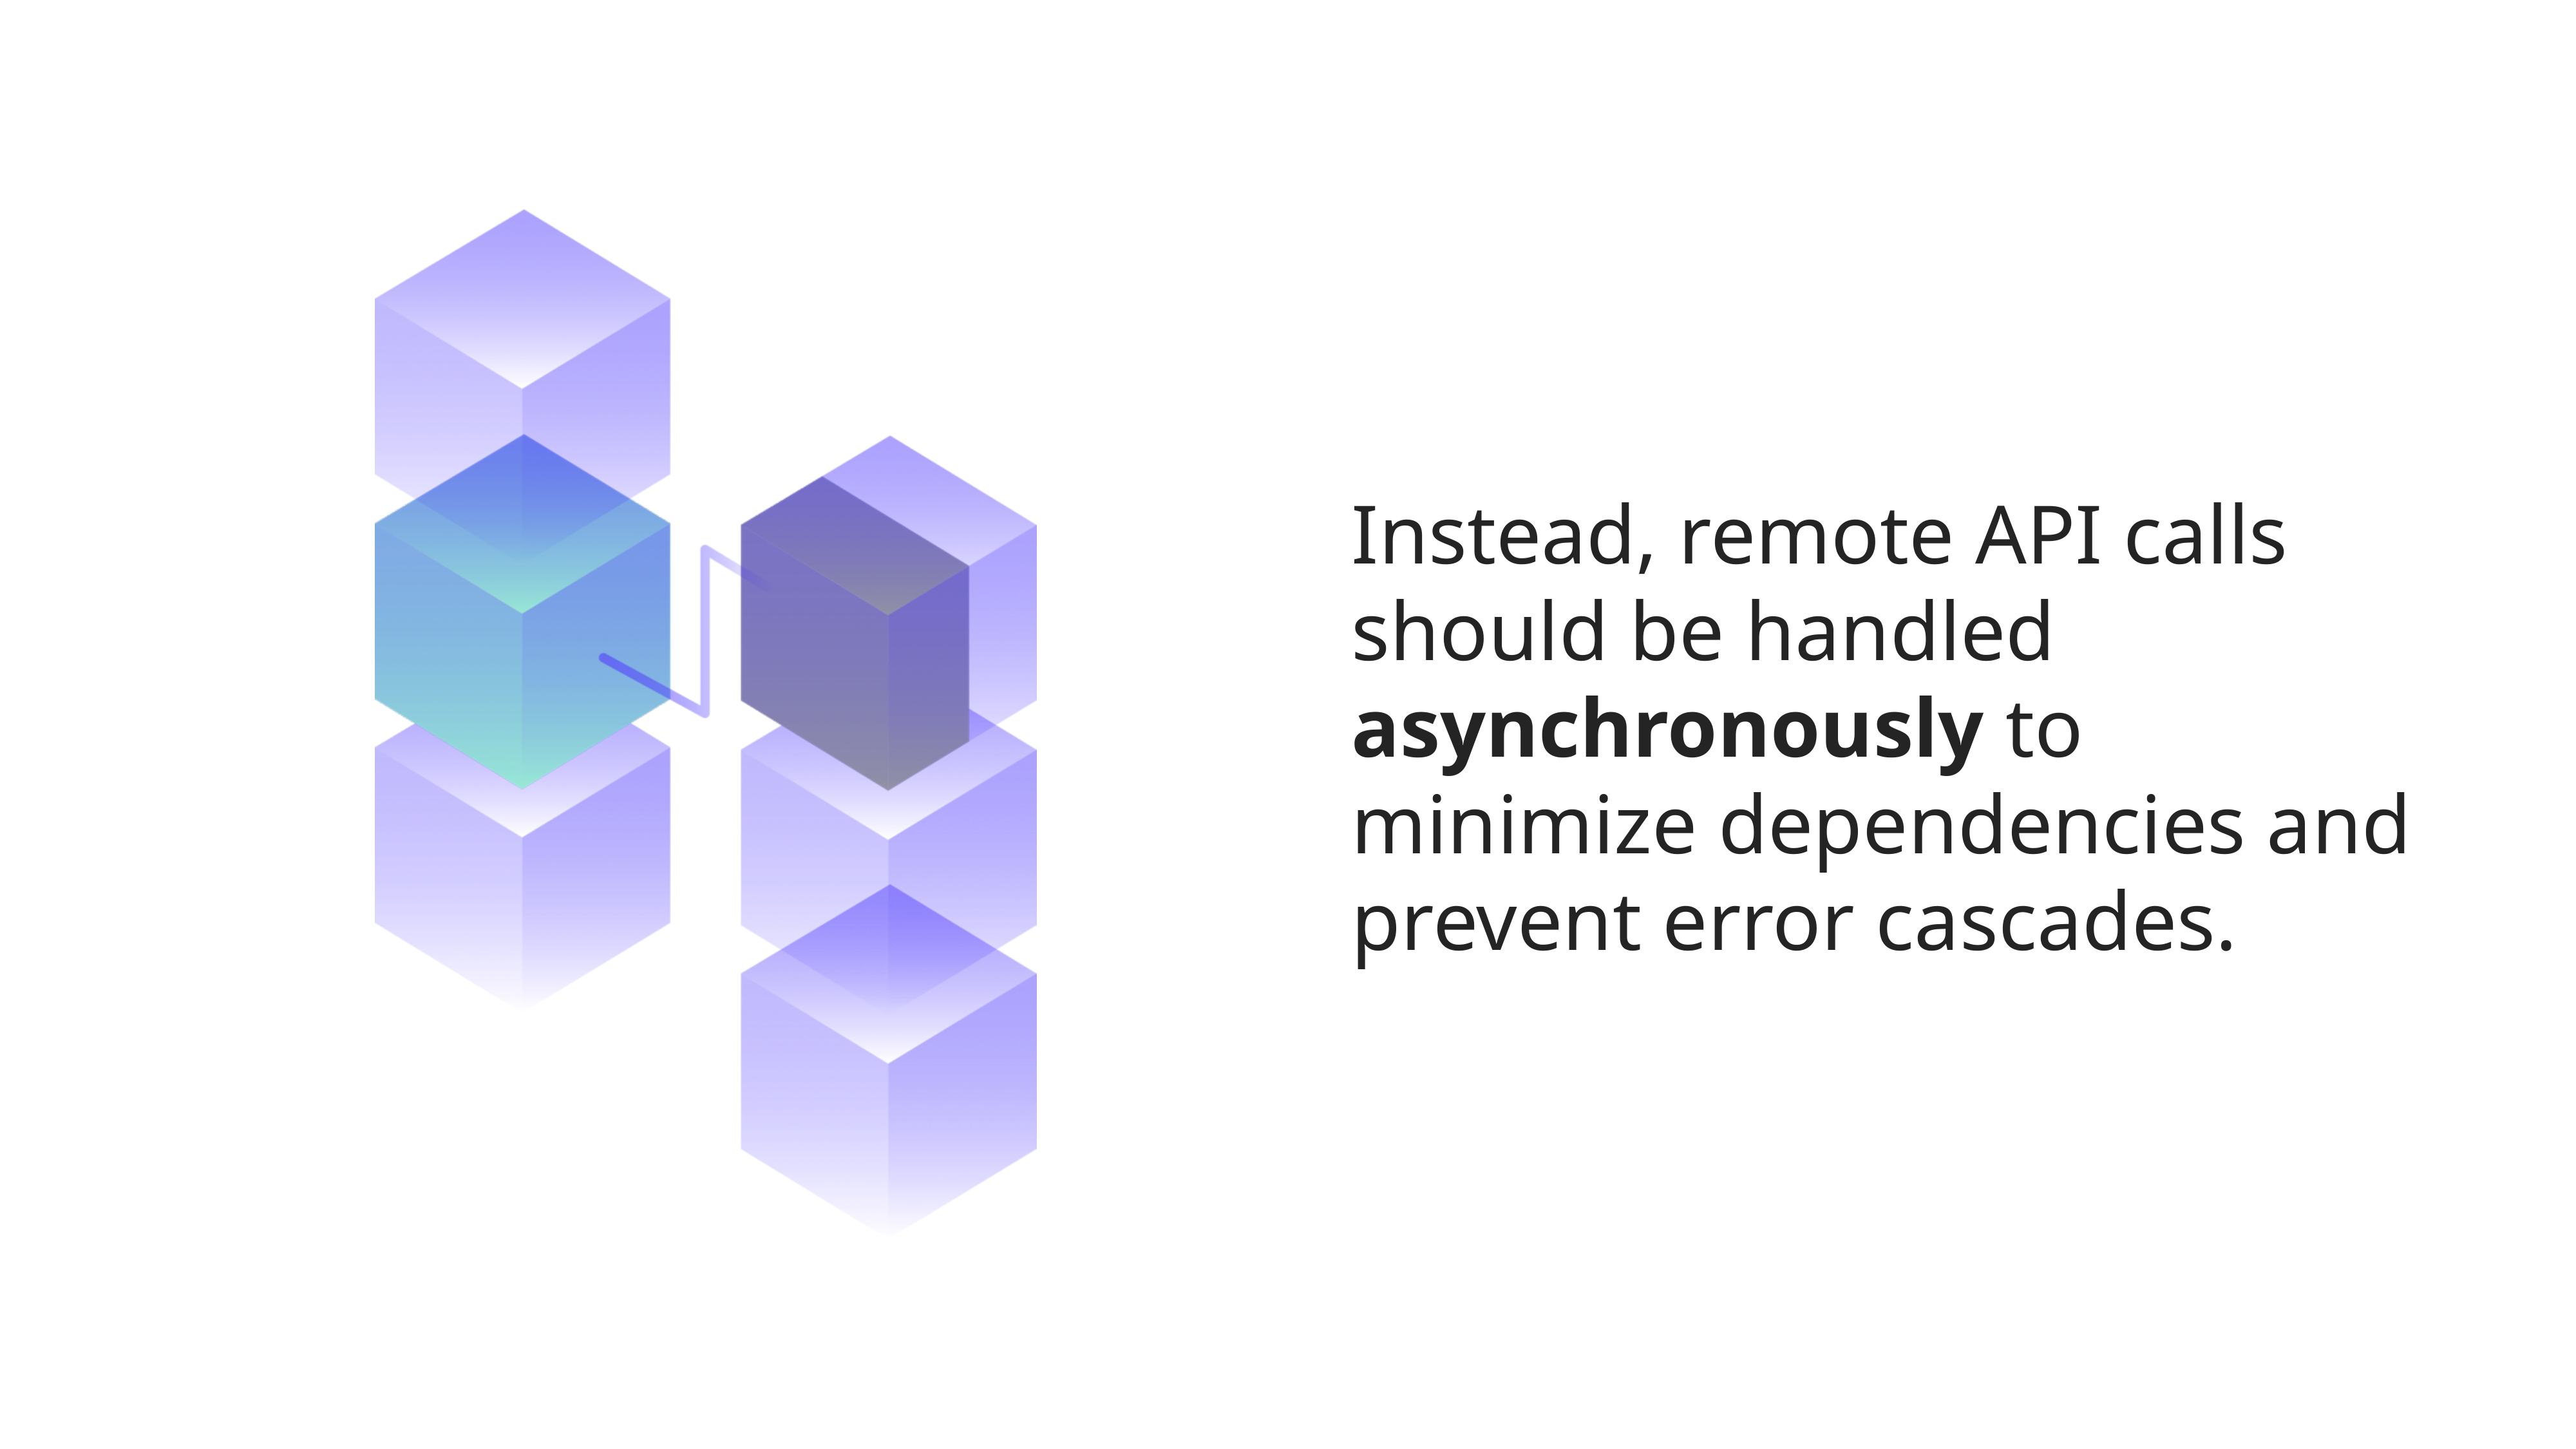

# Instead, remote API calls should be handled asynchronously to minimize dependencies and prevent error cascades.